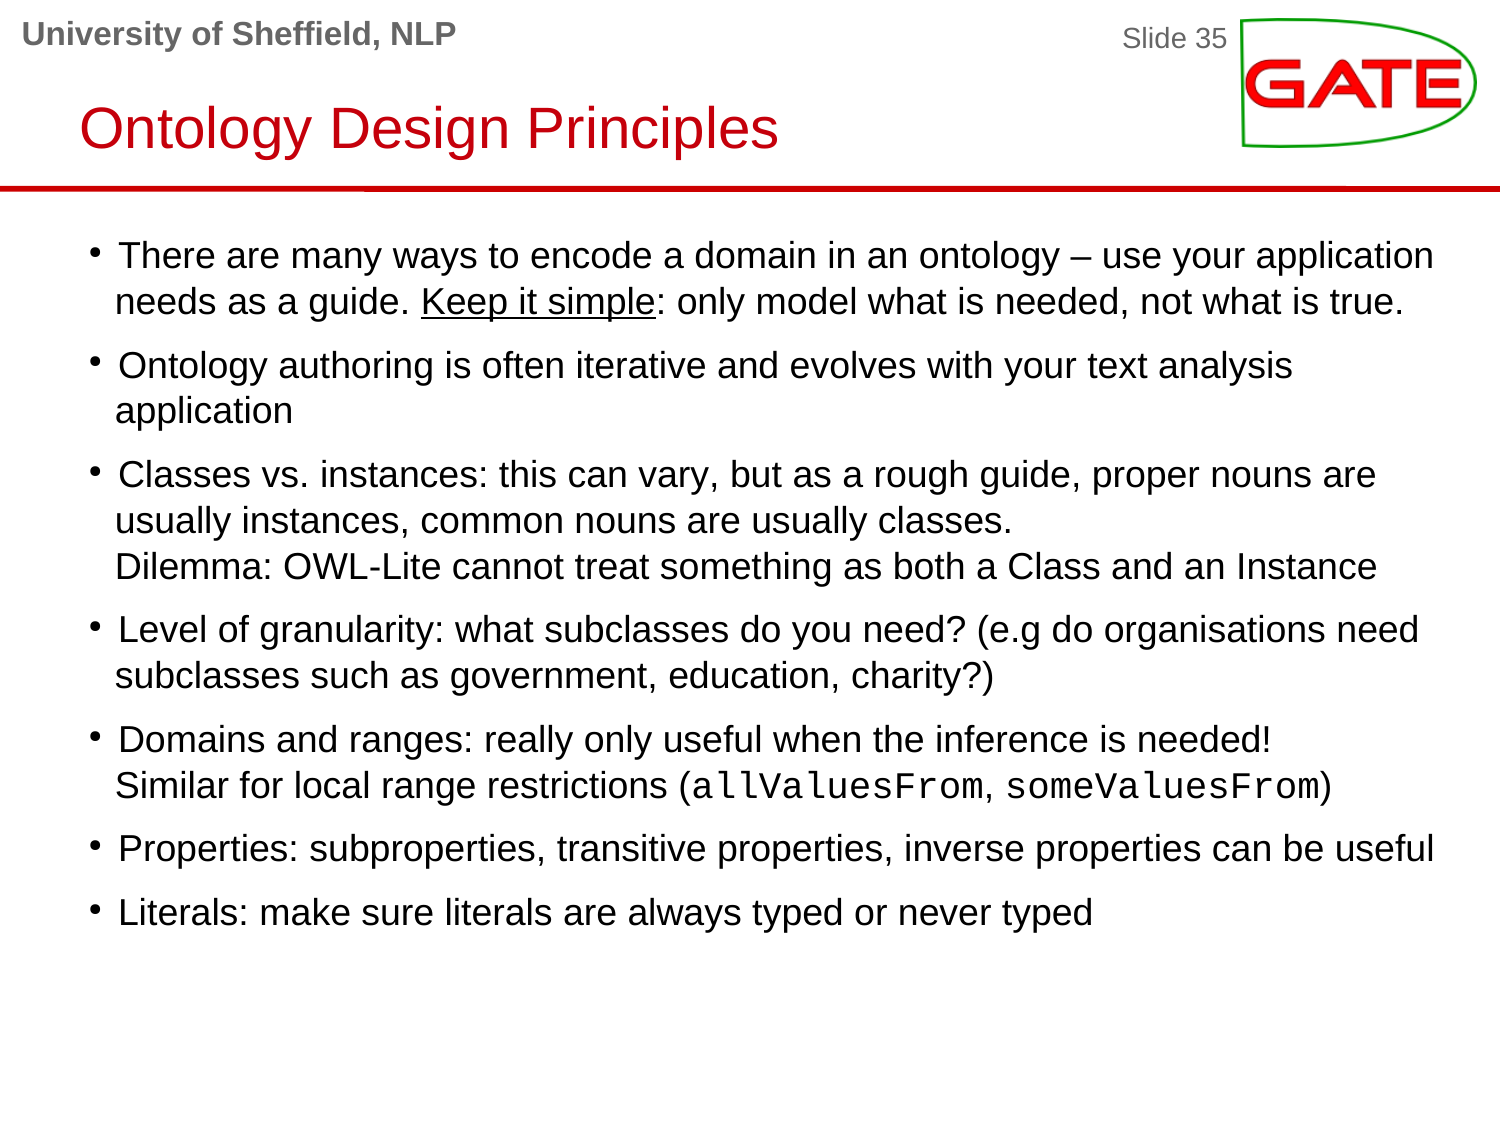

35
# Ontology Design Principles
There are many ways to encode a domain in an ontology – use your application needs as a guide. Keep it simple: only model what is needed, not what is true.
Ontology authoring is often iterative and evolves with your text analysis application
Classes vs. instances: this can vary, but as a rough guide, proper nouns are usually instances, common nouns are usually classes.
Dilemma: OWL-Lite cannot treat something as both a Class and an Instance
Level of granularity: what subclasses do you need? (e.g do organisations need subclasses such as government, education, charity?)
Domains and ranges: really only useful when the inference is needed!
Similar for local range restrictions (allValuesFrom, someValuesFrom)
Properties: subproperties, transitive properties, inverse properties can be useful
Literals: make sure literals are always typed or never typed